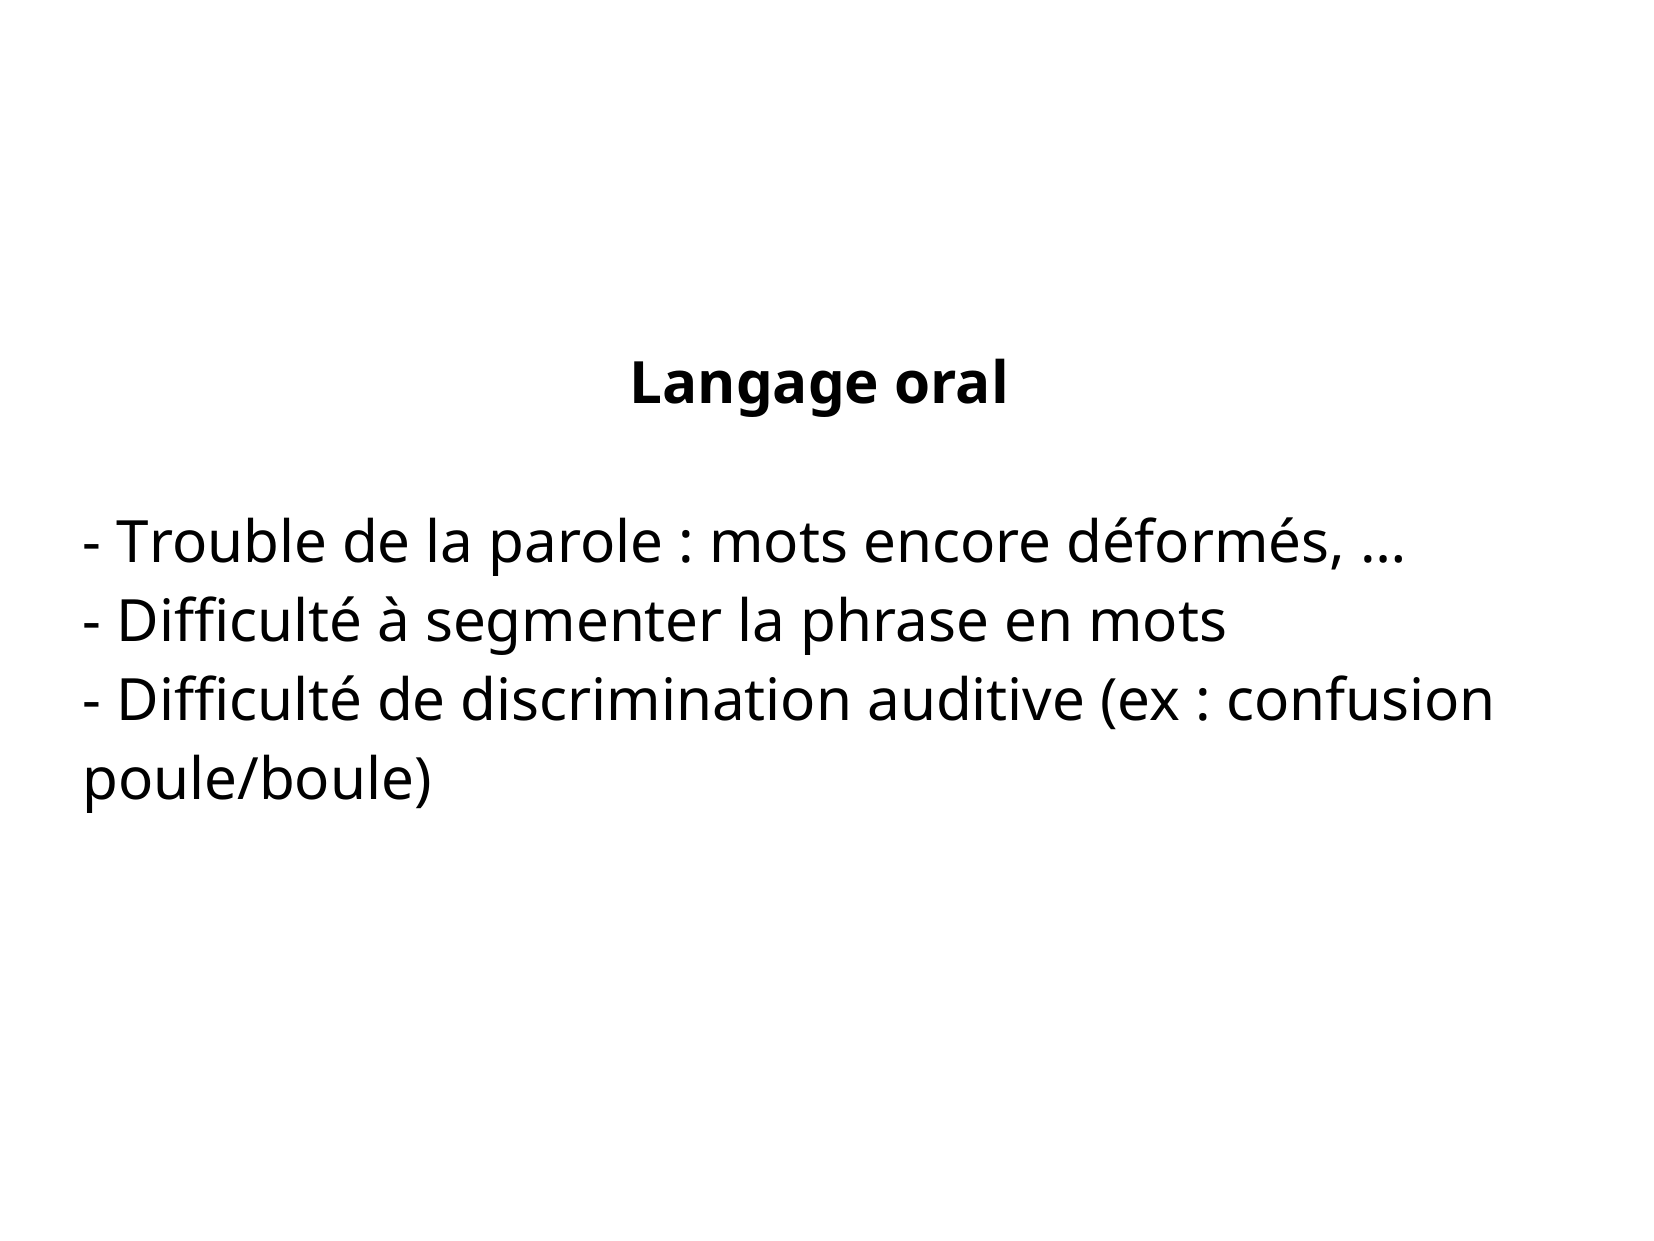

# Langage oral
- Trouble de la parole : mots encore déformés, …
- Difficulté à segmenter la phrase en mots
- Difficulté de discrimination auditive (ex : confusion poule/boule)